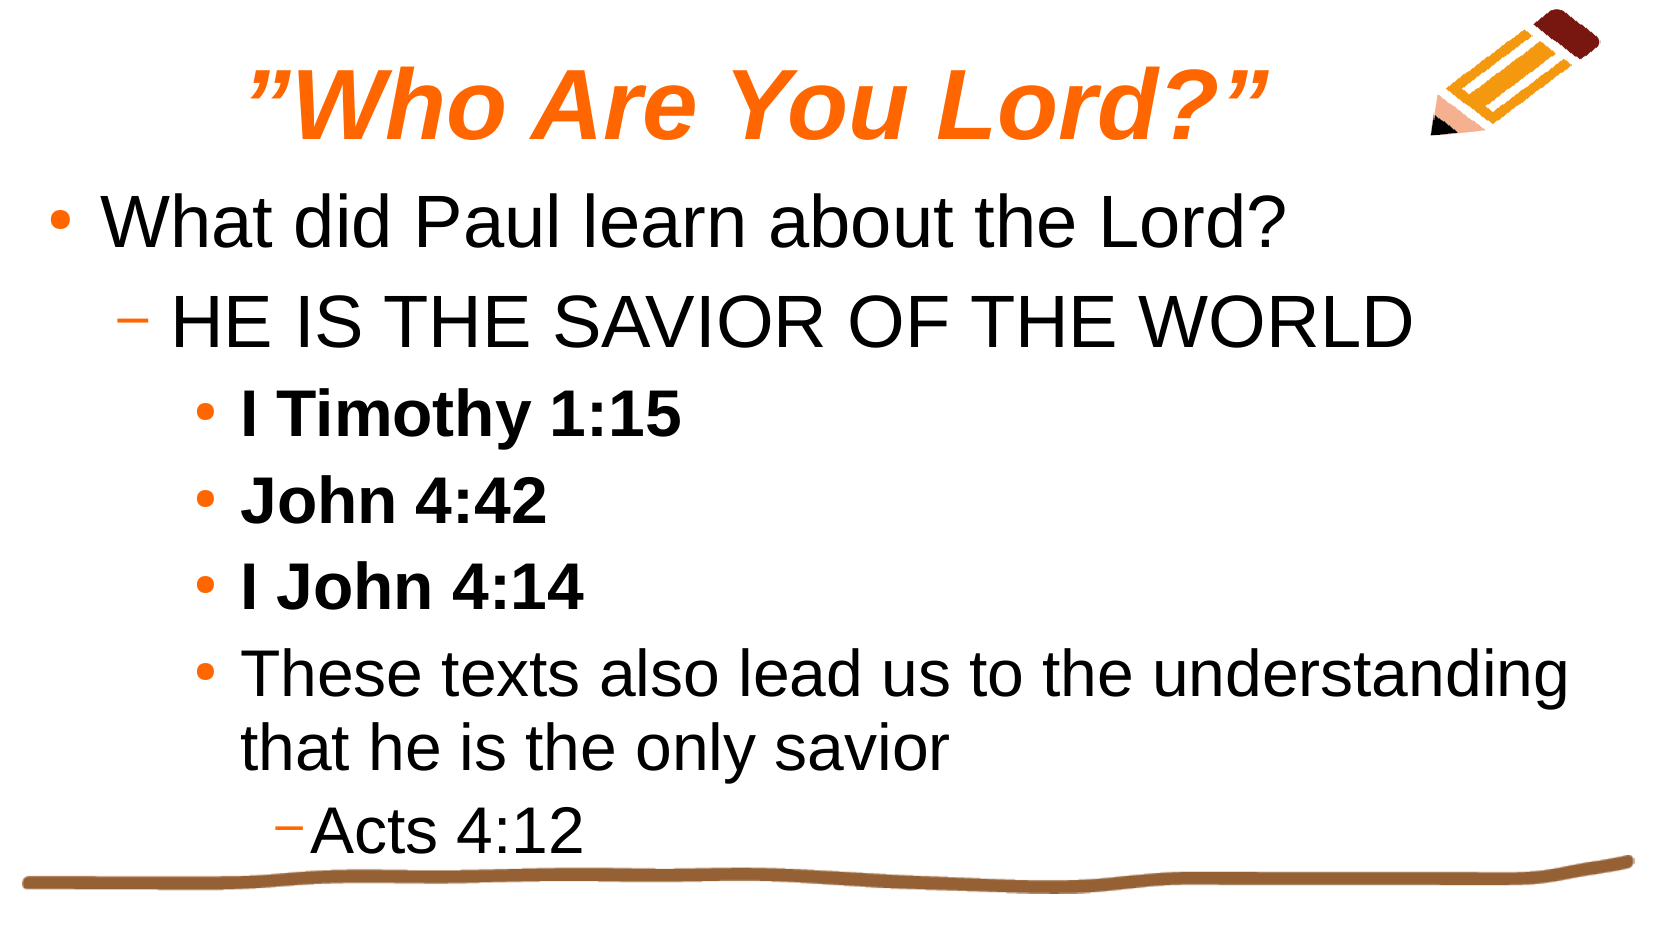

# ”Who Are You Lord?”
What did Paul learn about the Lord?
HE IS THE SAVIOR OF THE WORLD
I Timothy 1:15
John 4:42
I John 4:14
These texts also lead us to the understanding that he is the only savior
Acts 4:12